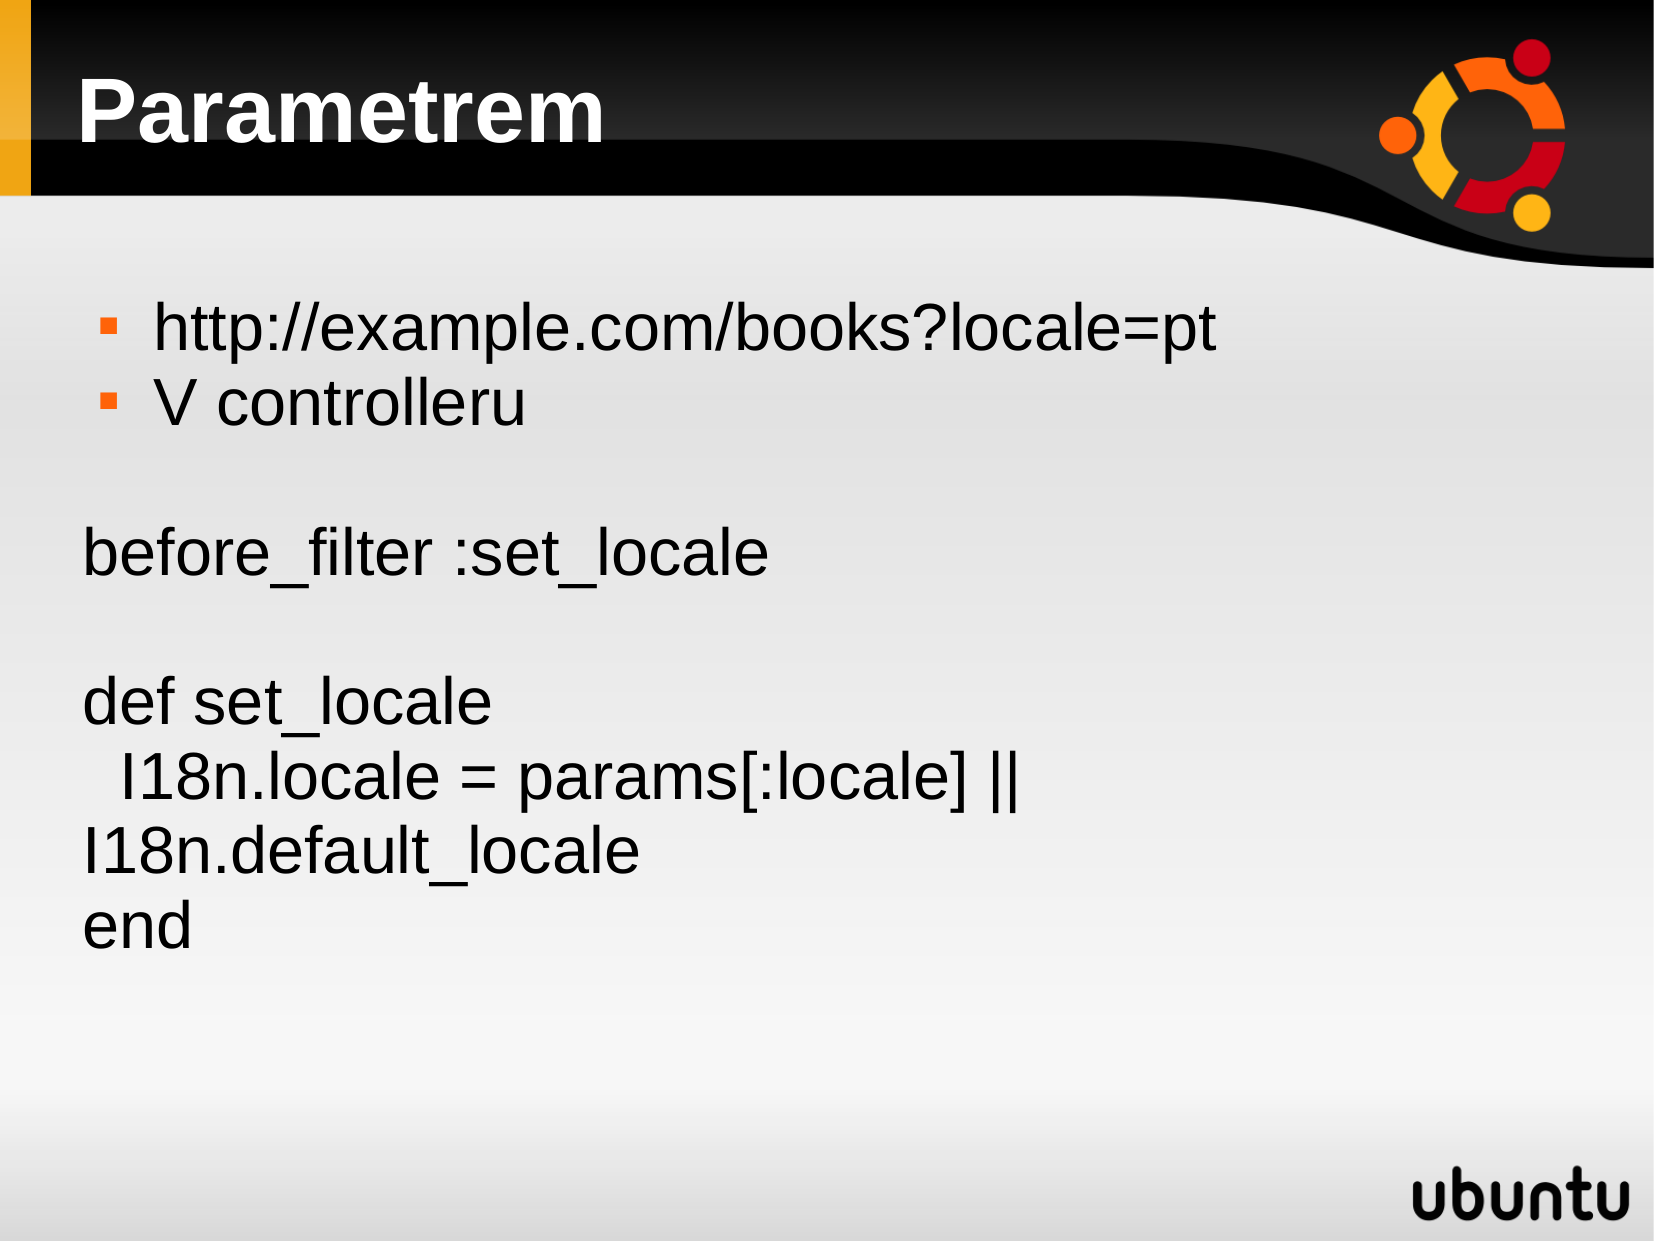

# Parametrem
http://example.com/books?locale=pt
V controlleru
before_filter :set_locale
def set_locale
 I18n.locale = params[:locale] ||I18n.default_locale
end